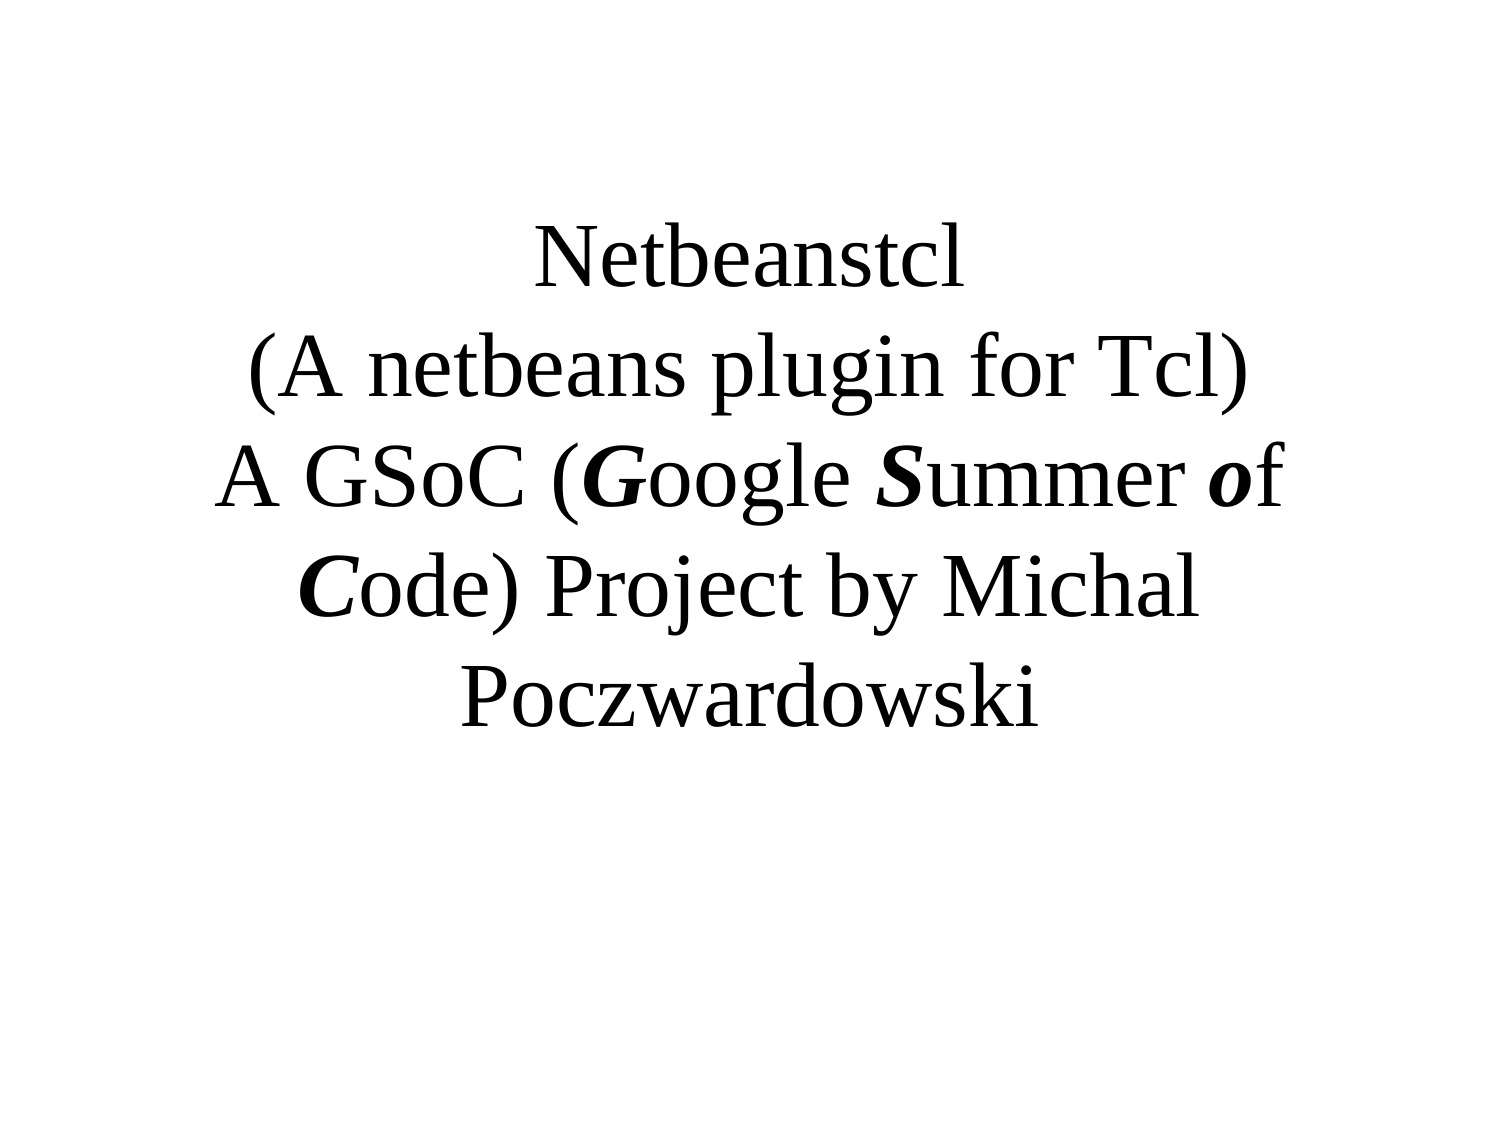

Netbeanstcl
(A netbeans plugin for Tcl)
A GSoC (Google Summer of Code) Project by Michal Poczwardowski